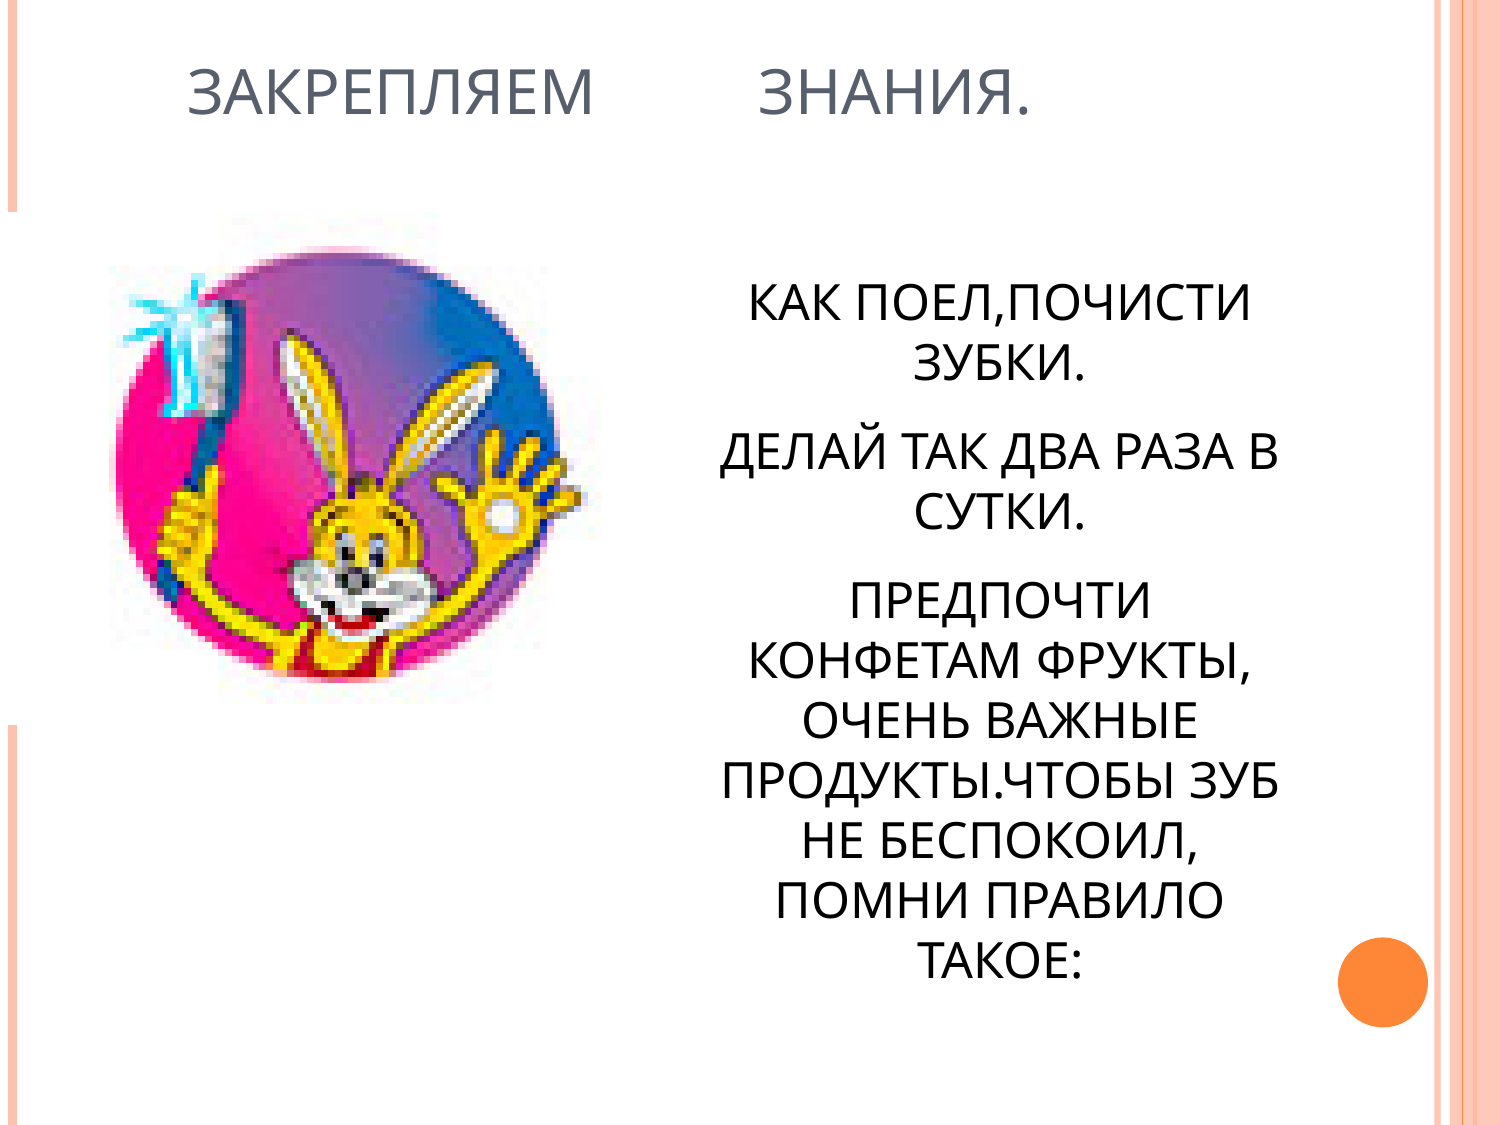

# ЗАКРЕПЛЯЕМ ЗНАНИЯ.
КАК ПОЕЛ,ПОЧИСТИ ЗУБКИ.
ДЕЛАЙ ТАК ДВА РАЗА В СУТКИ.
ПРЕДПОЧТИ КОНФЕТАМ ФРУКТЫ, ОЧЕНЬ ВАЖНЫЕ ПРОДУКТЫ.ЧТОБЫ ЗУБ НЕ БЕСПОКОИЛ, ПОМНИ ПРАВИЛО ТАКОЕ: